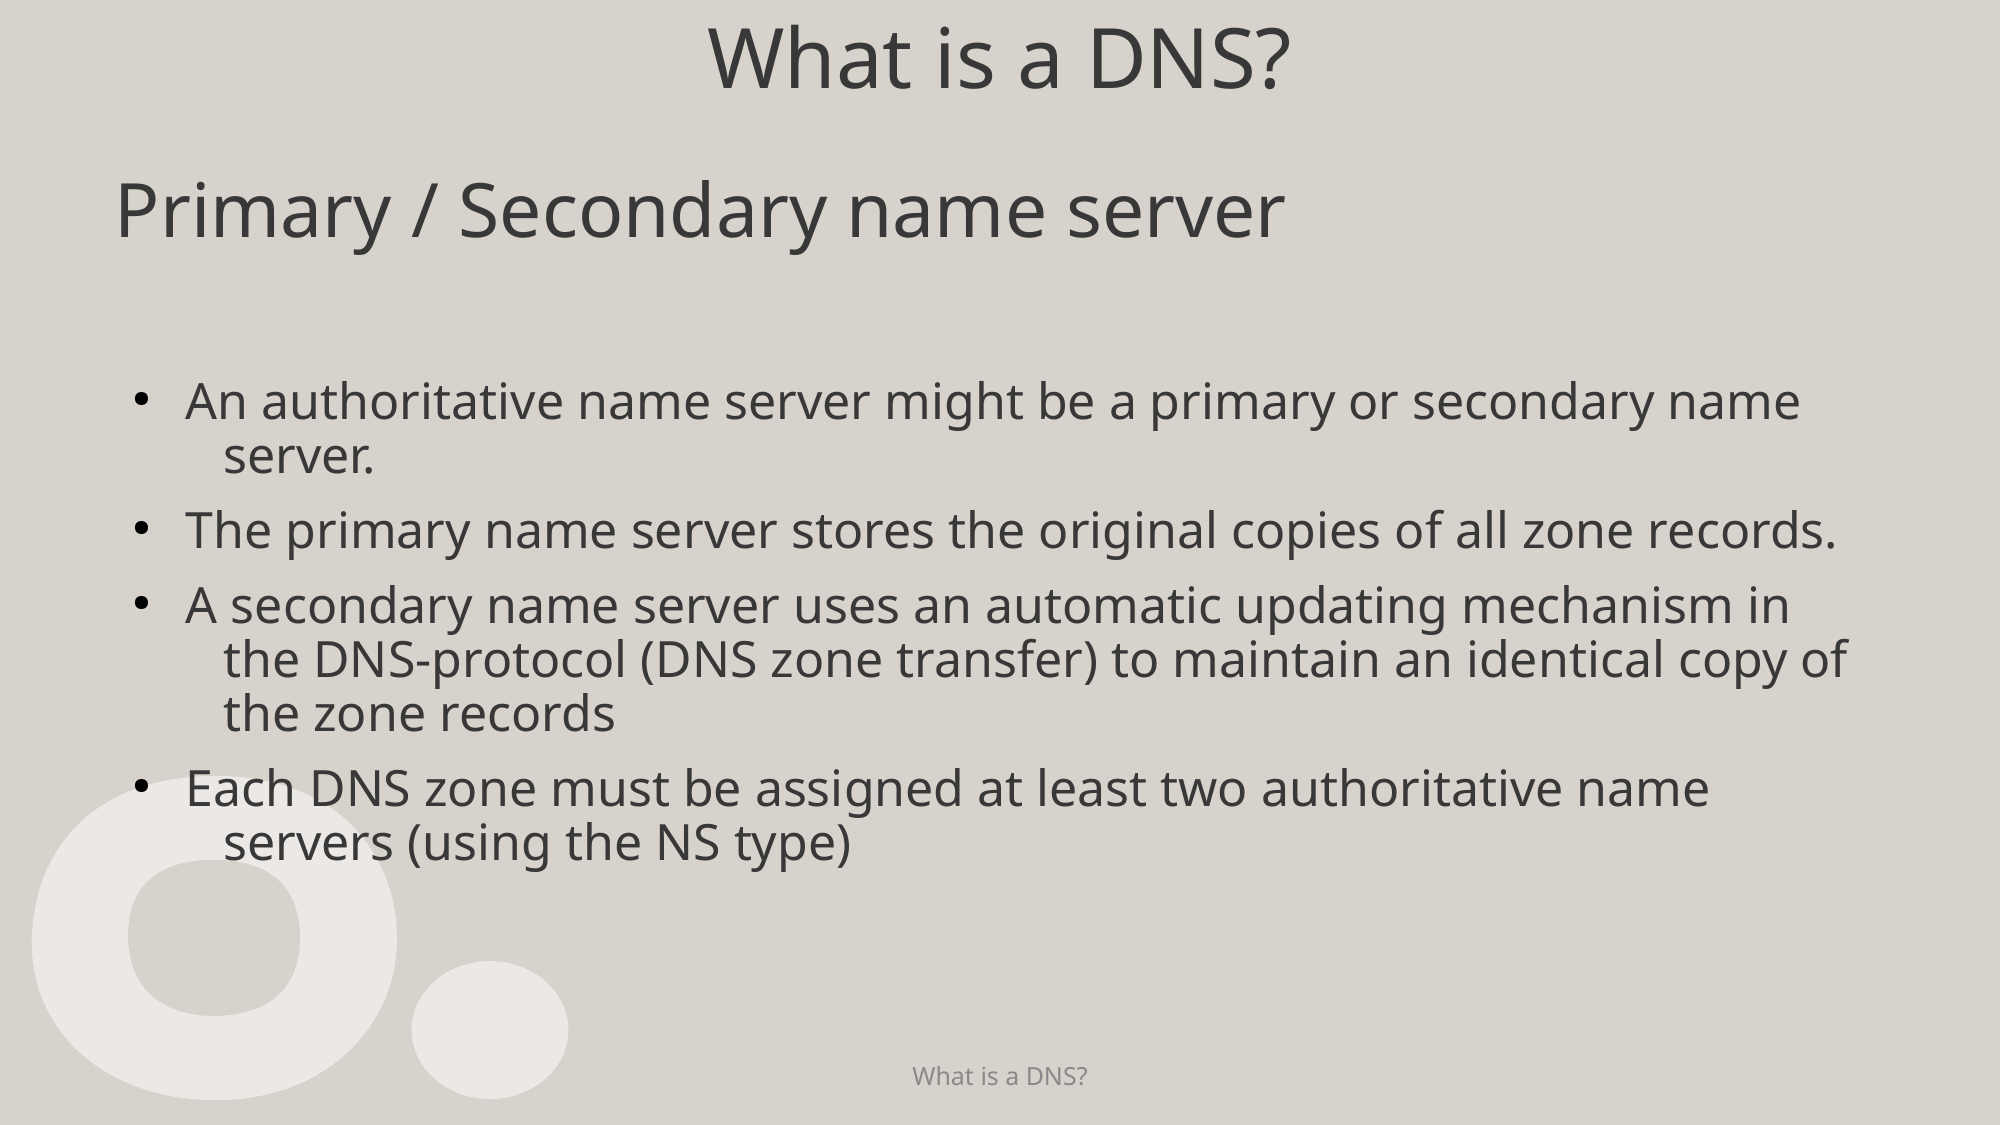

What is a DNS?
# Primary / Secondary name server
An authoritative name server might be a primary or secondary name server.
The primary name server stores the original copies of all zone records.
A secondary name server uses an automatic updating mechanism in the DNS-protocol (DNS zone transfer) to maintain an identical copy of the zone records
Each DNS zone must be assigned at least two authoritative name servers (using the NS type)
What is a DNS?